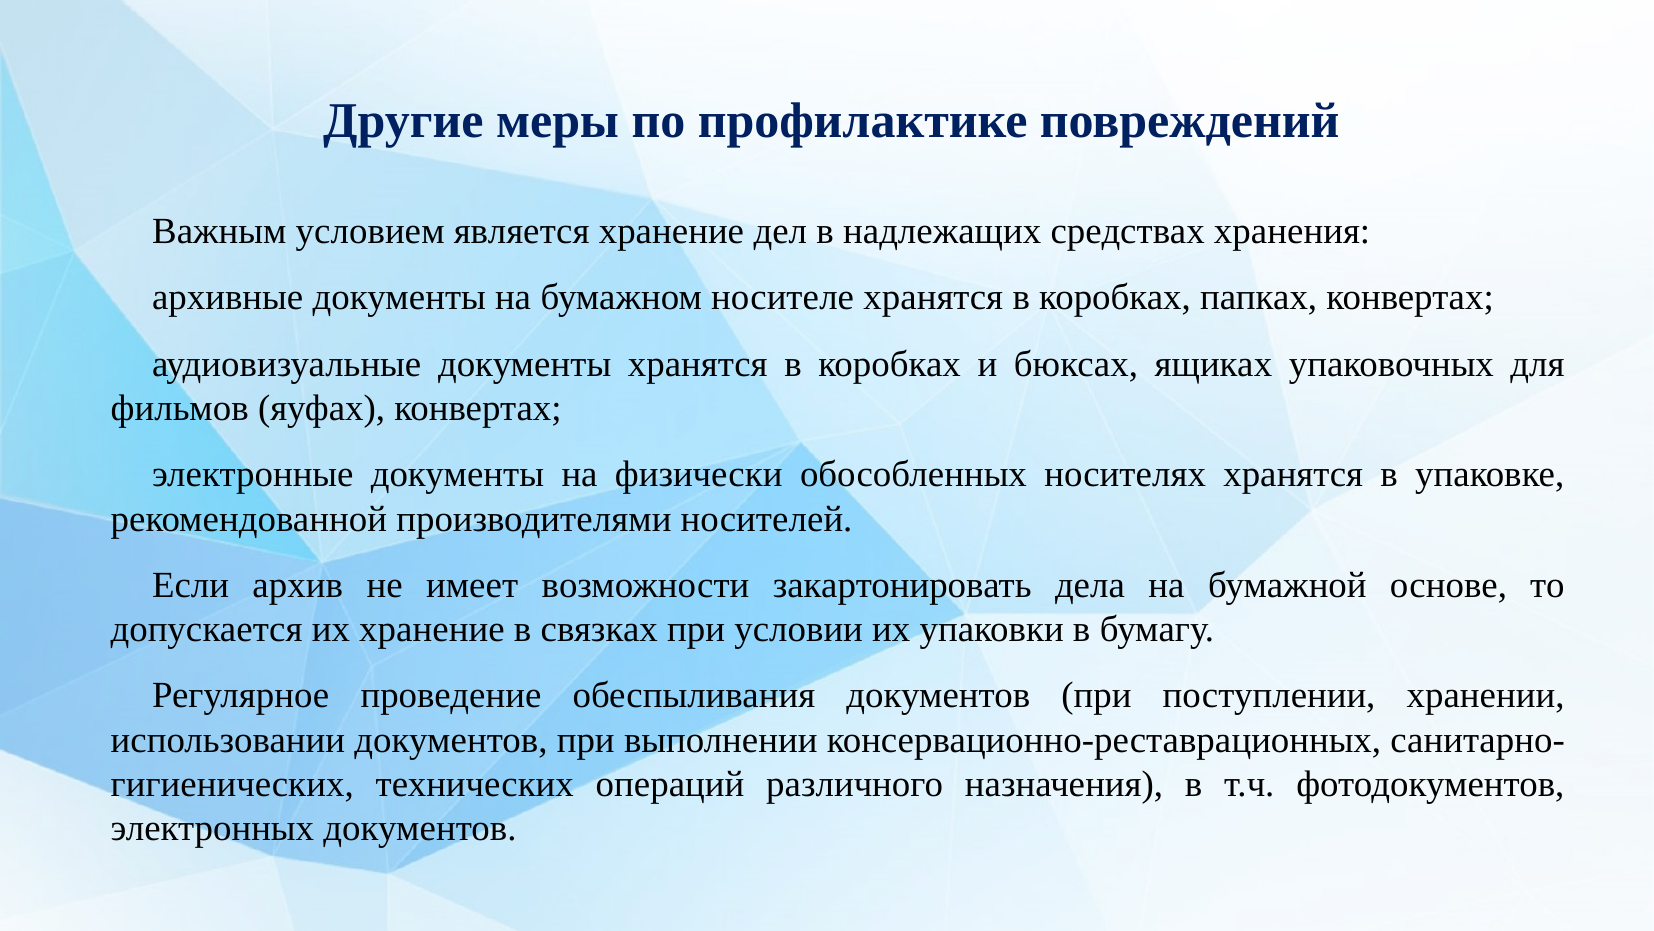

# Другие меры по профилактике повреждений
Важным условием является хранение дел в надлежащих средствах хранения:
архивные документы на бумажном носителе хранятся в коробках, папках, конвертах;
аудиовизуальные документы хранятся в коробках и бюксах, ящиках упаковочных для фильмов (яуфах), конвертах;
электронные документы на физически обособленных носителях хранятся в упаковке, рекомендованной производителями носителей.
Если архив не имеет возможности закартонировать дела на бумажной основе, то допускается их хранение в связках при условии их упаковки в бумагу.
Регулярное проведение обеспыливания документов (при поступлении, хранении, использовании документов, при выполнении консервационно-реставрационных, санитарно-гигиенических, технических операций различного назначения), в т.ч. фотодокументов, электронных документов.